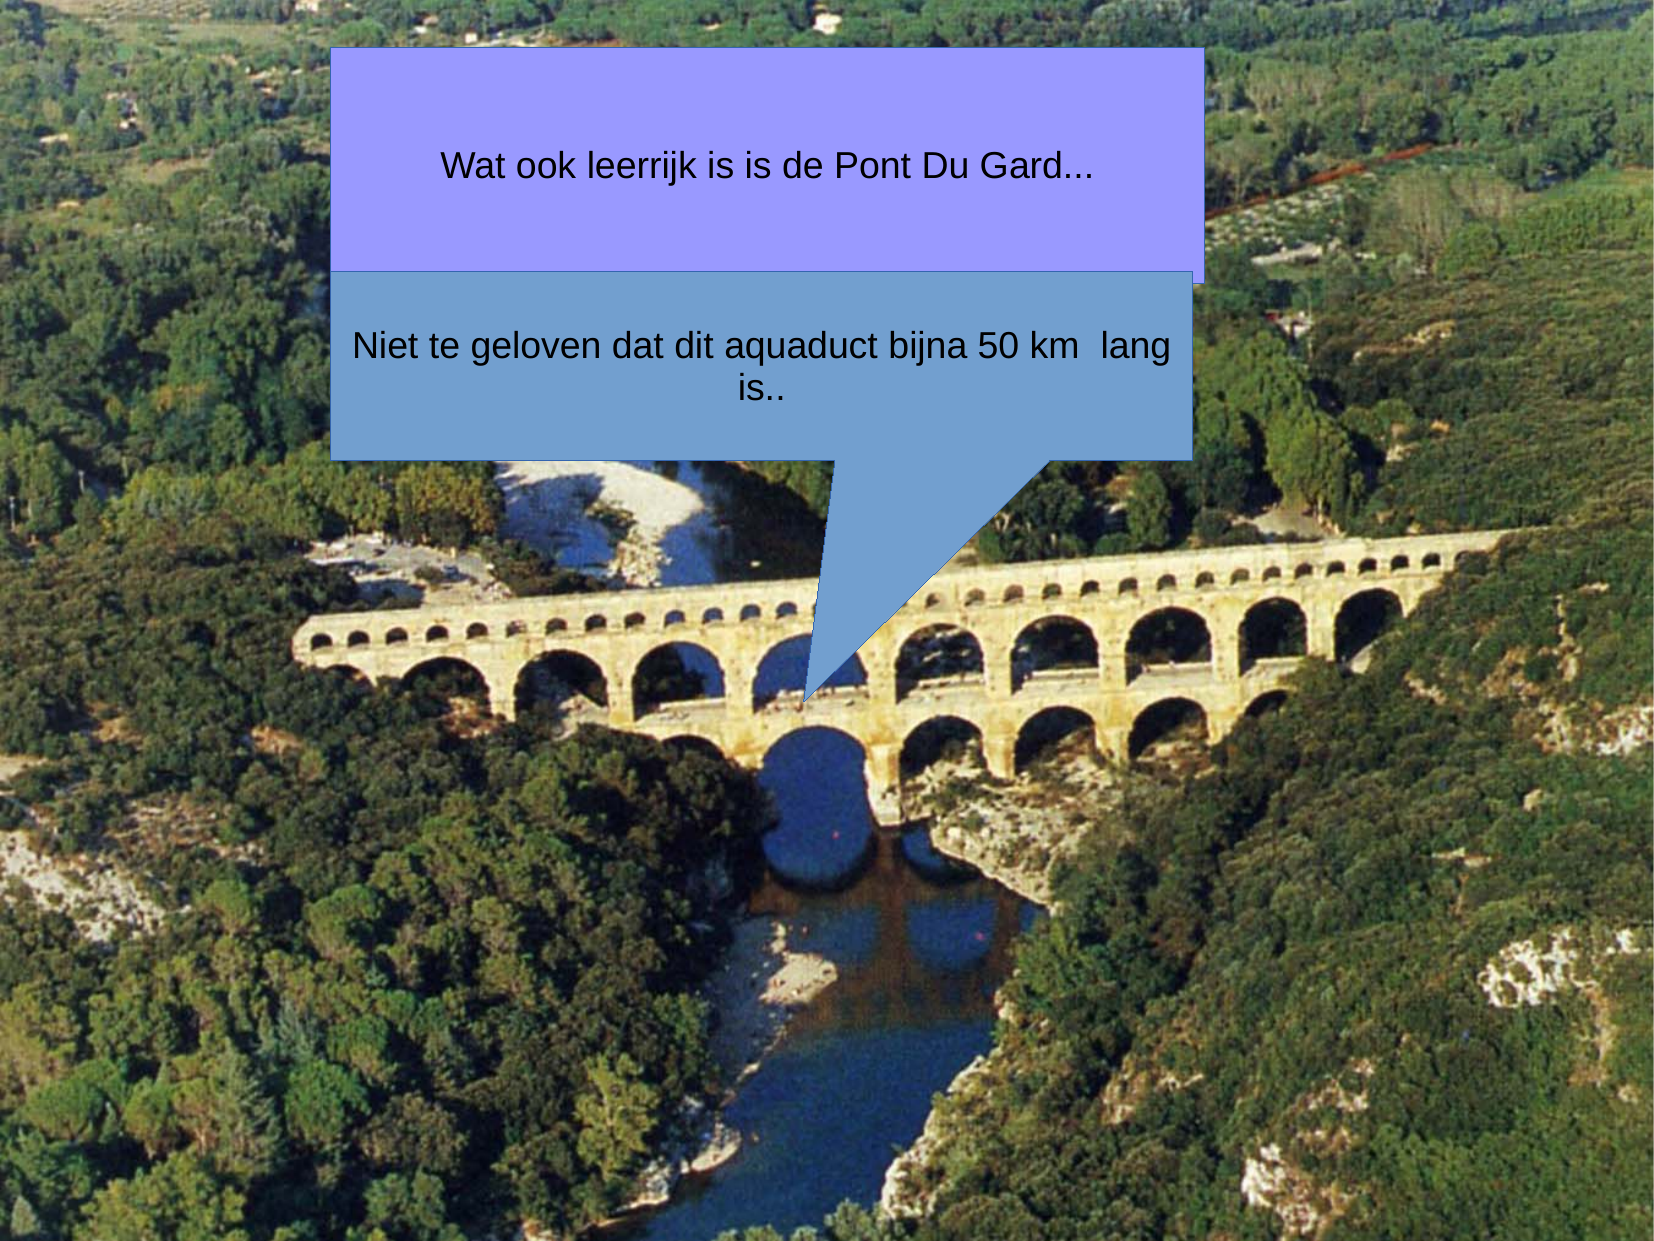

Wat ook leerrijk is is de Pont Du Gard...
Niet te geloven dat dit aquaduct bijna 50 km lang
is..